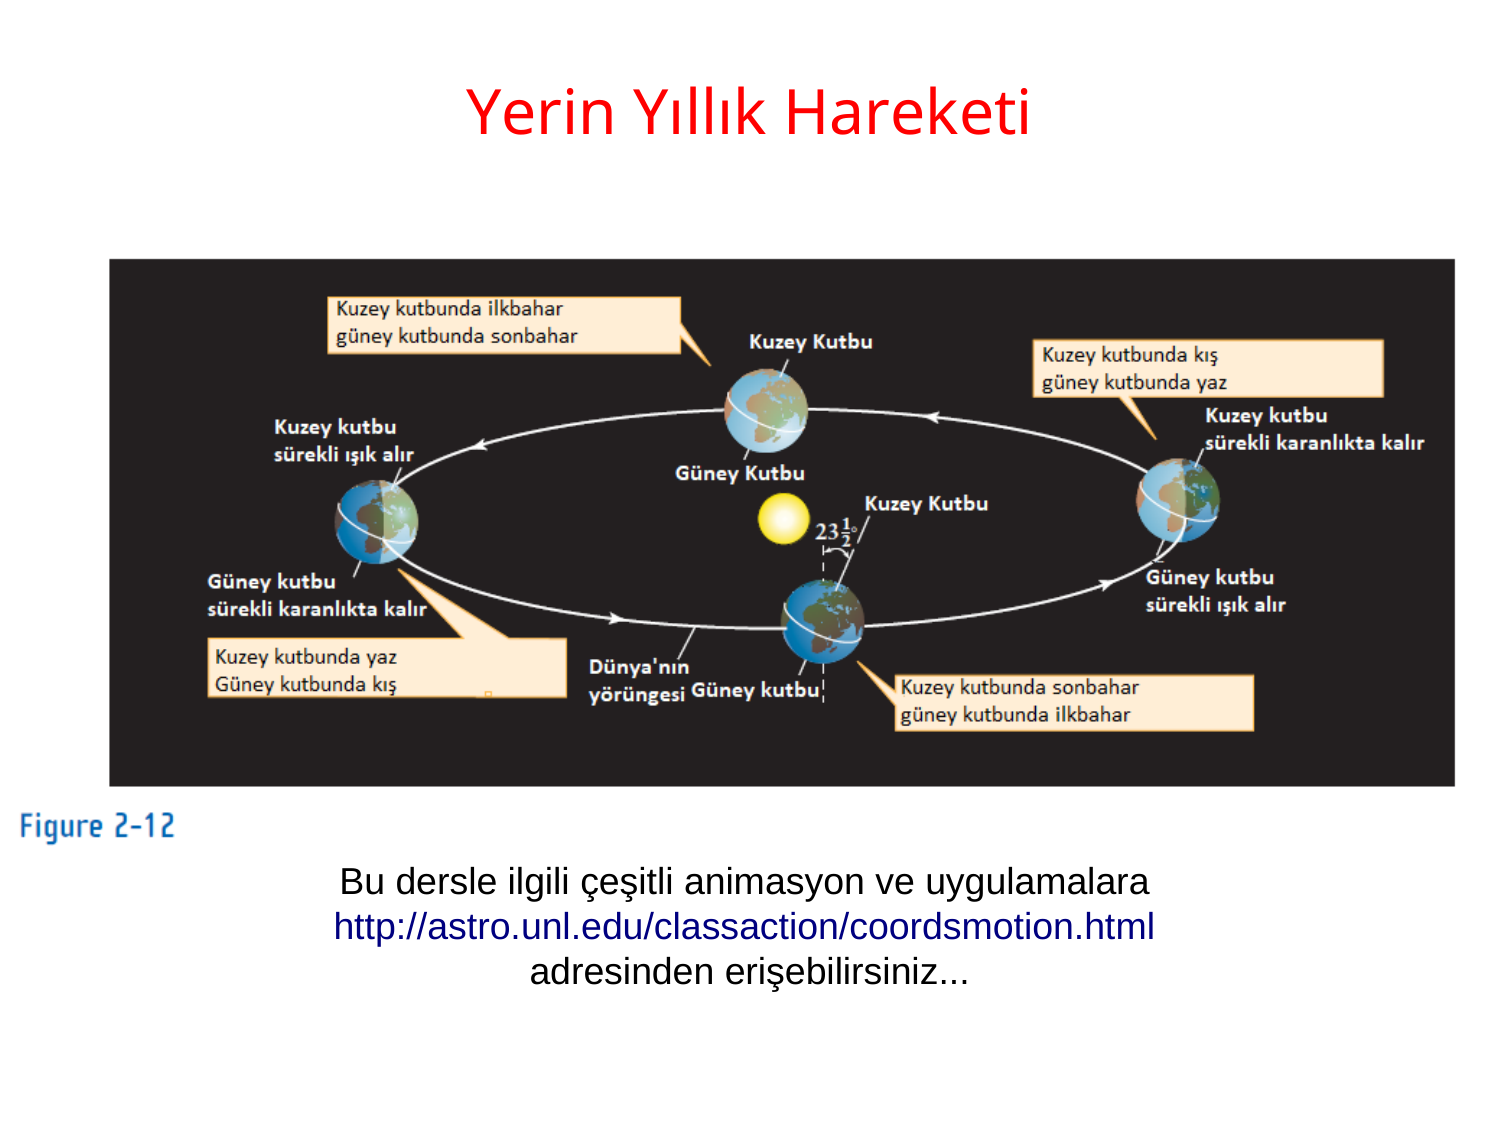

# Yerin Yıllık Hareketi
Bu dersle ilgili çeşitli animasyon ve uygulamalara
http://astro.unl.edu/classaction/coordsmotion.html
adresinden erişebilirsiniz...